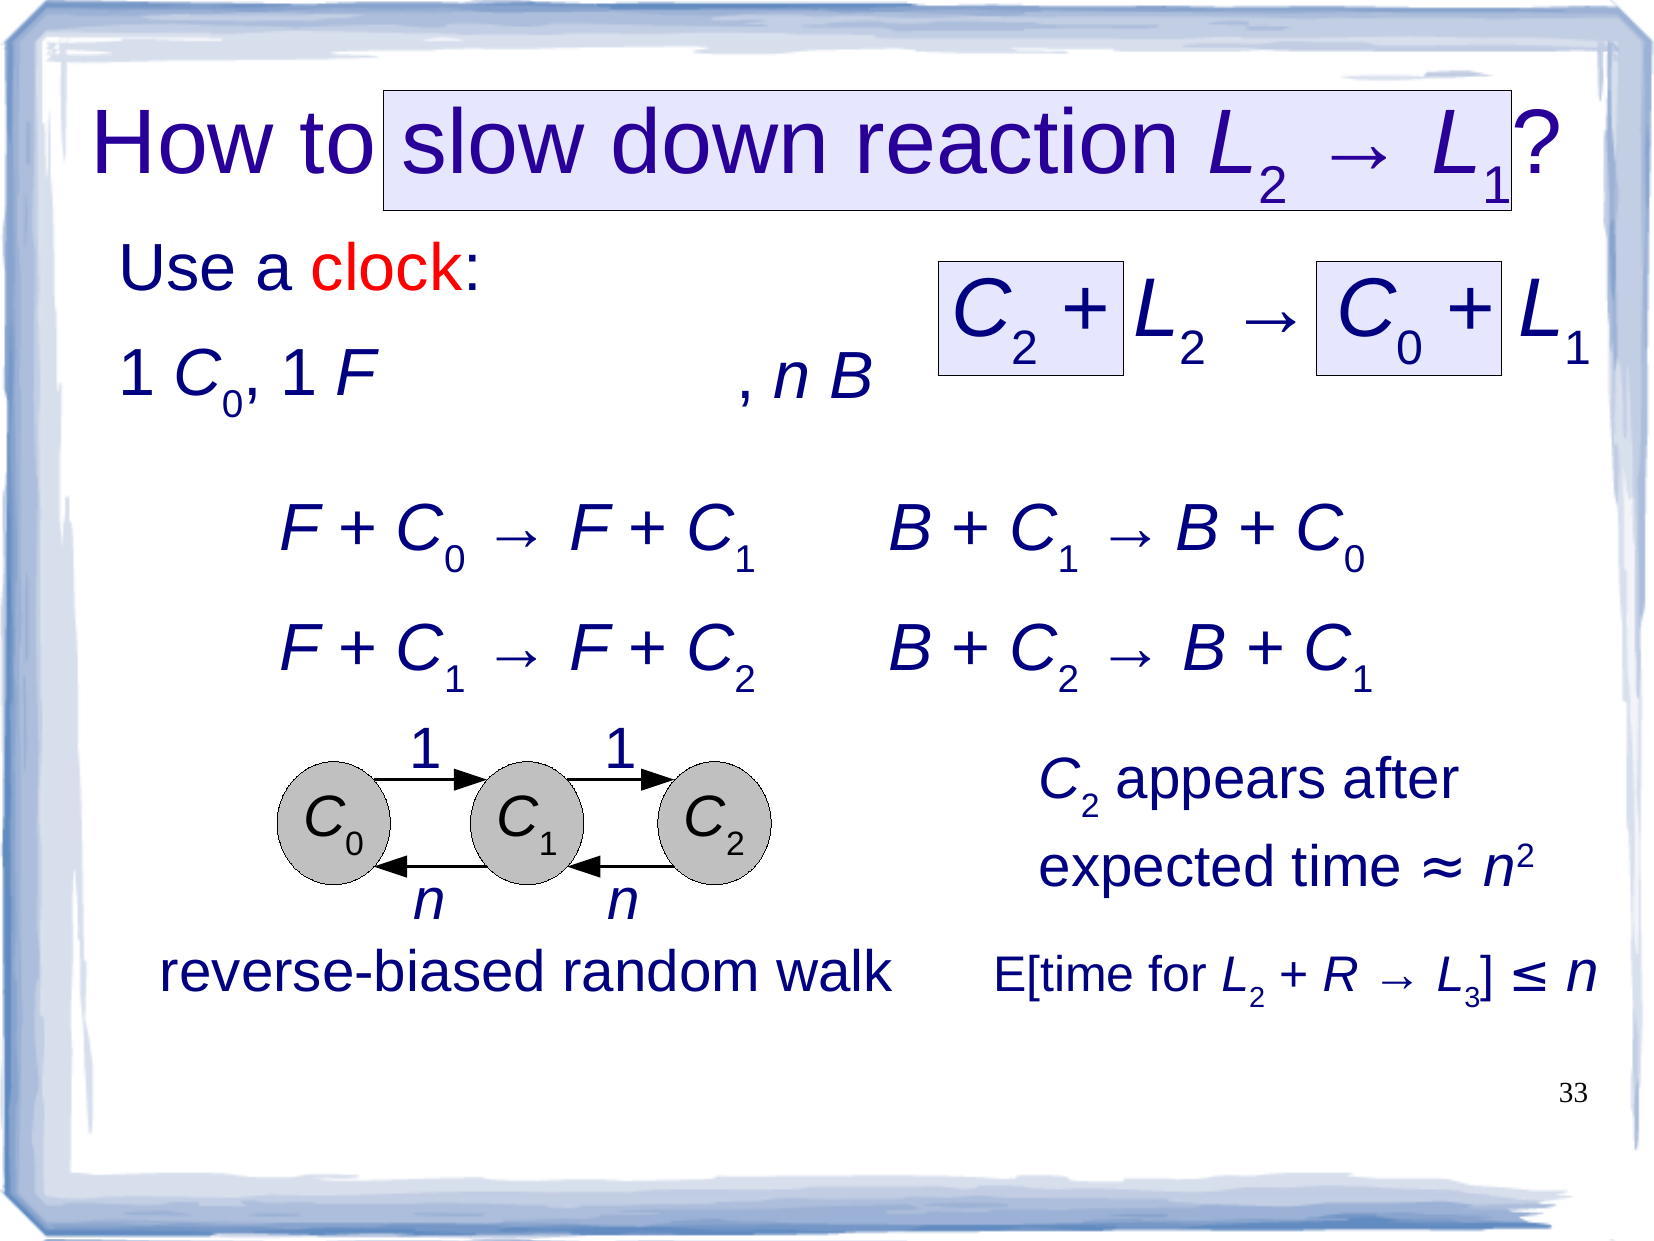

# How to slow down reaction L2 → L1?
Use a clock:
1 C0, 1 F
C2 + L2 → C0 + L1
, n B
F + C0 → F + C1
F + C1 → F + C2
B + C1 → B + C0
B + C2 → B + C1
1
1
C0
C1
C2
n
n
reverse-biased random walk
C2 appears after expected time ≈ n2
 E[time for L2 + R → L3] ≤ n
33